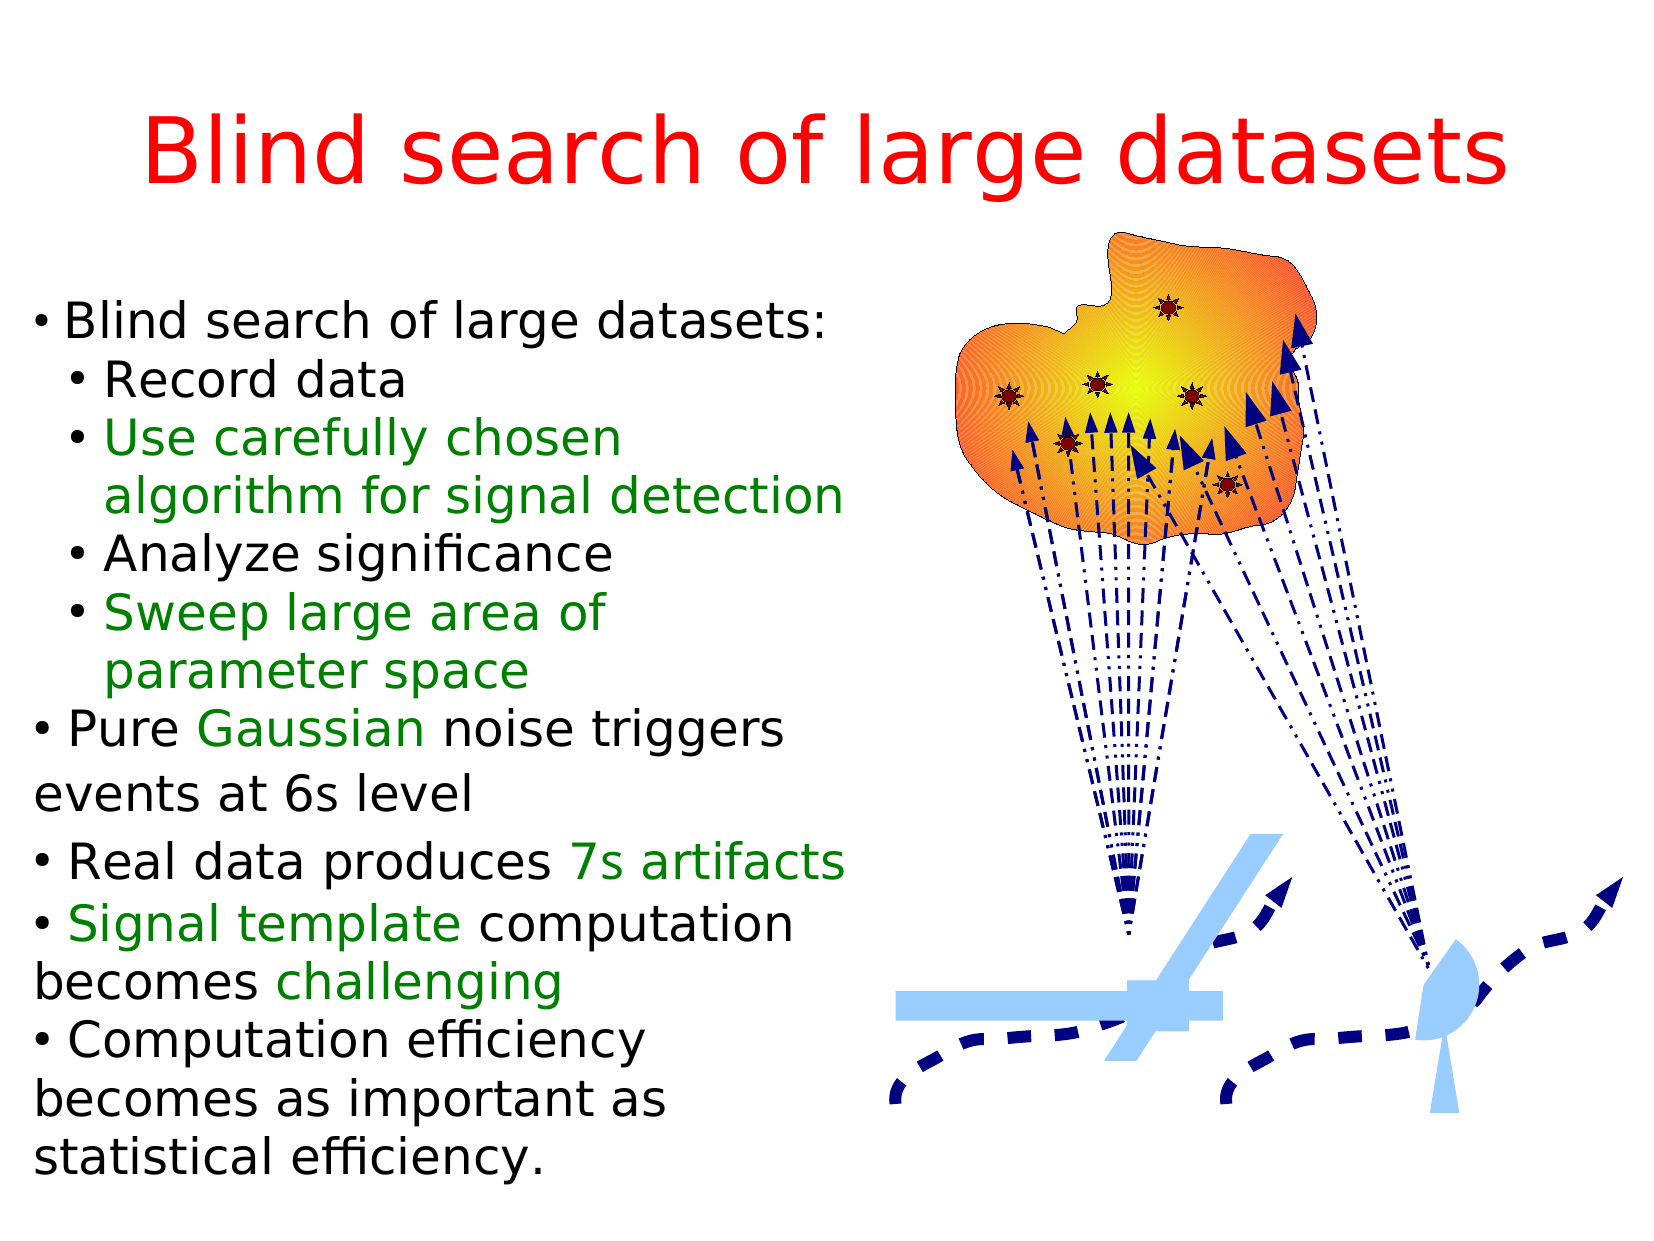

# Blind search of large datasets
 Blind search of large datasets:
Record data
Use carefully chosen algorithm for signal detection
Analyze significance
Sweep large area of parameter space
 Pure Gaussian noise triggers events at 6s level
 Real data produces 7s artifacts
 Signal template computation becomes challenging
 Computation efficiency becomes as important as statistical efficiency.